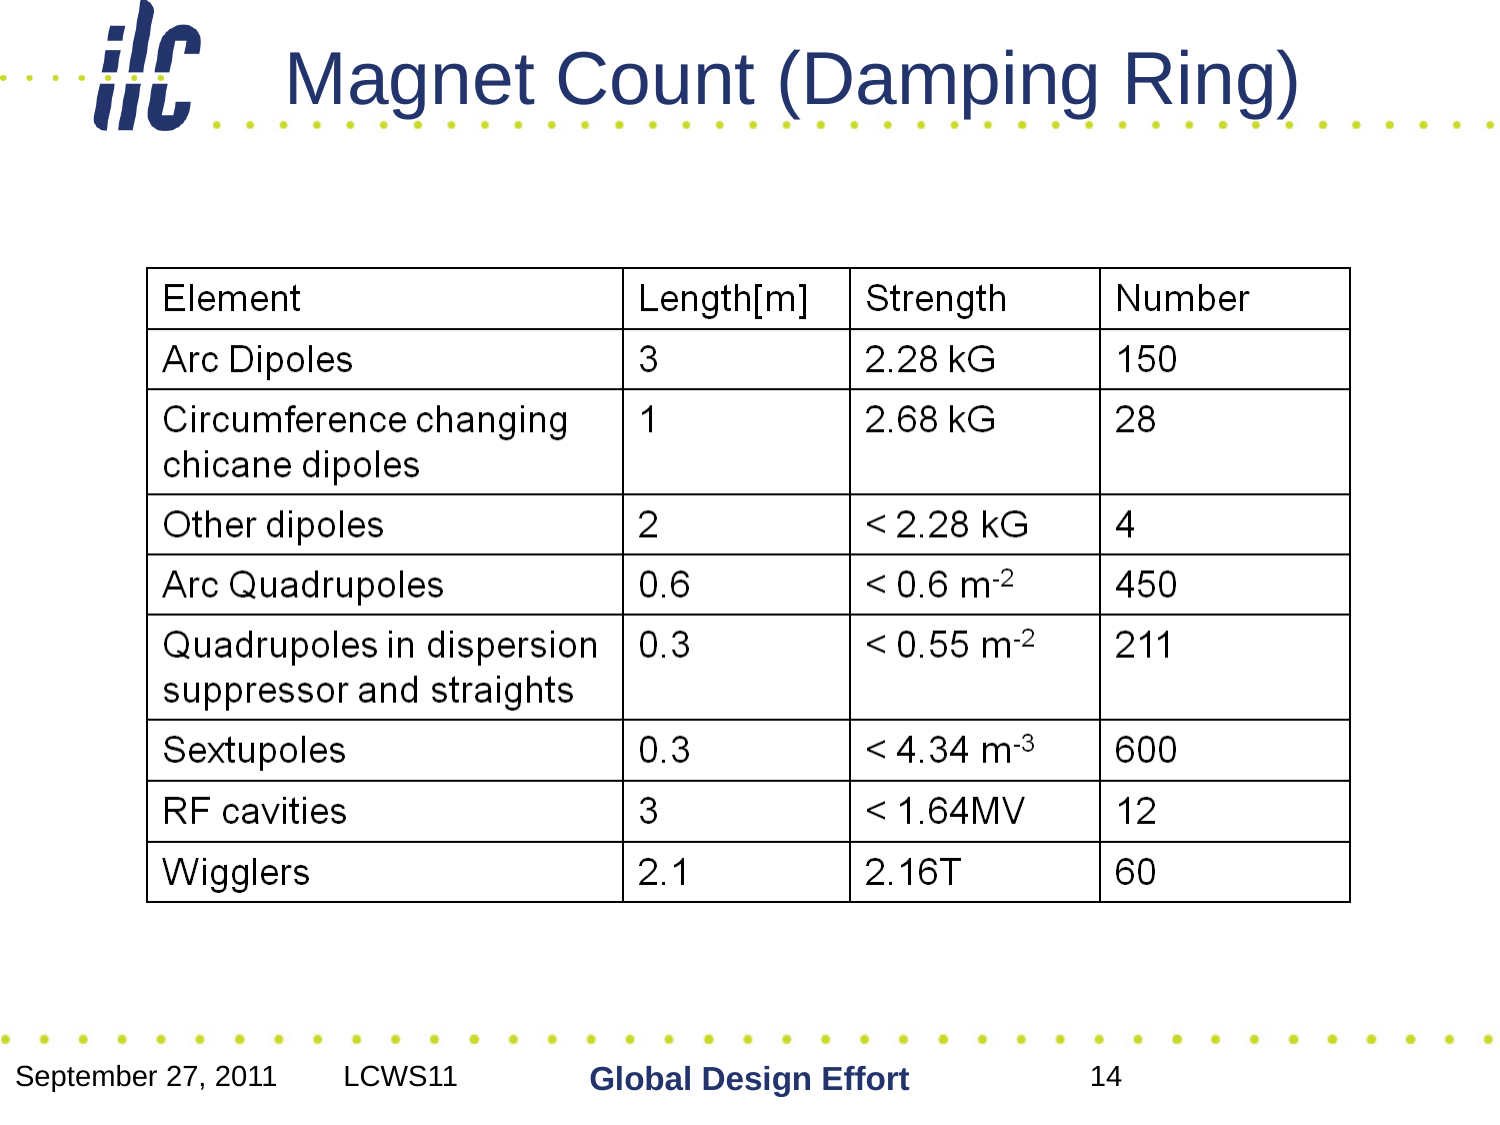

# Magnet Count (Damping Ring)
September 27, 2011 LCWS11
Global Design Effort